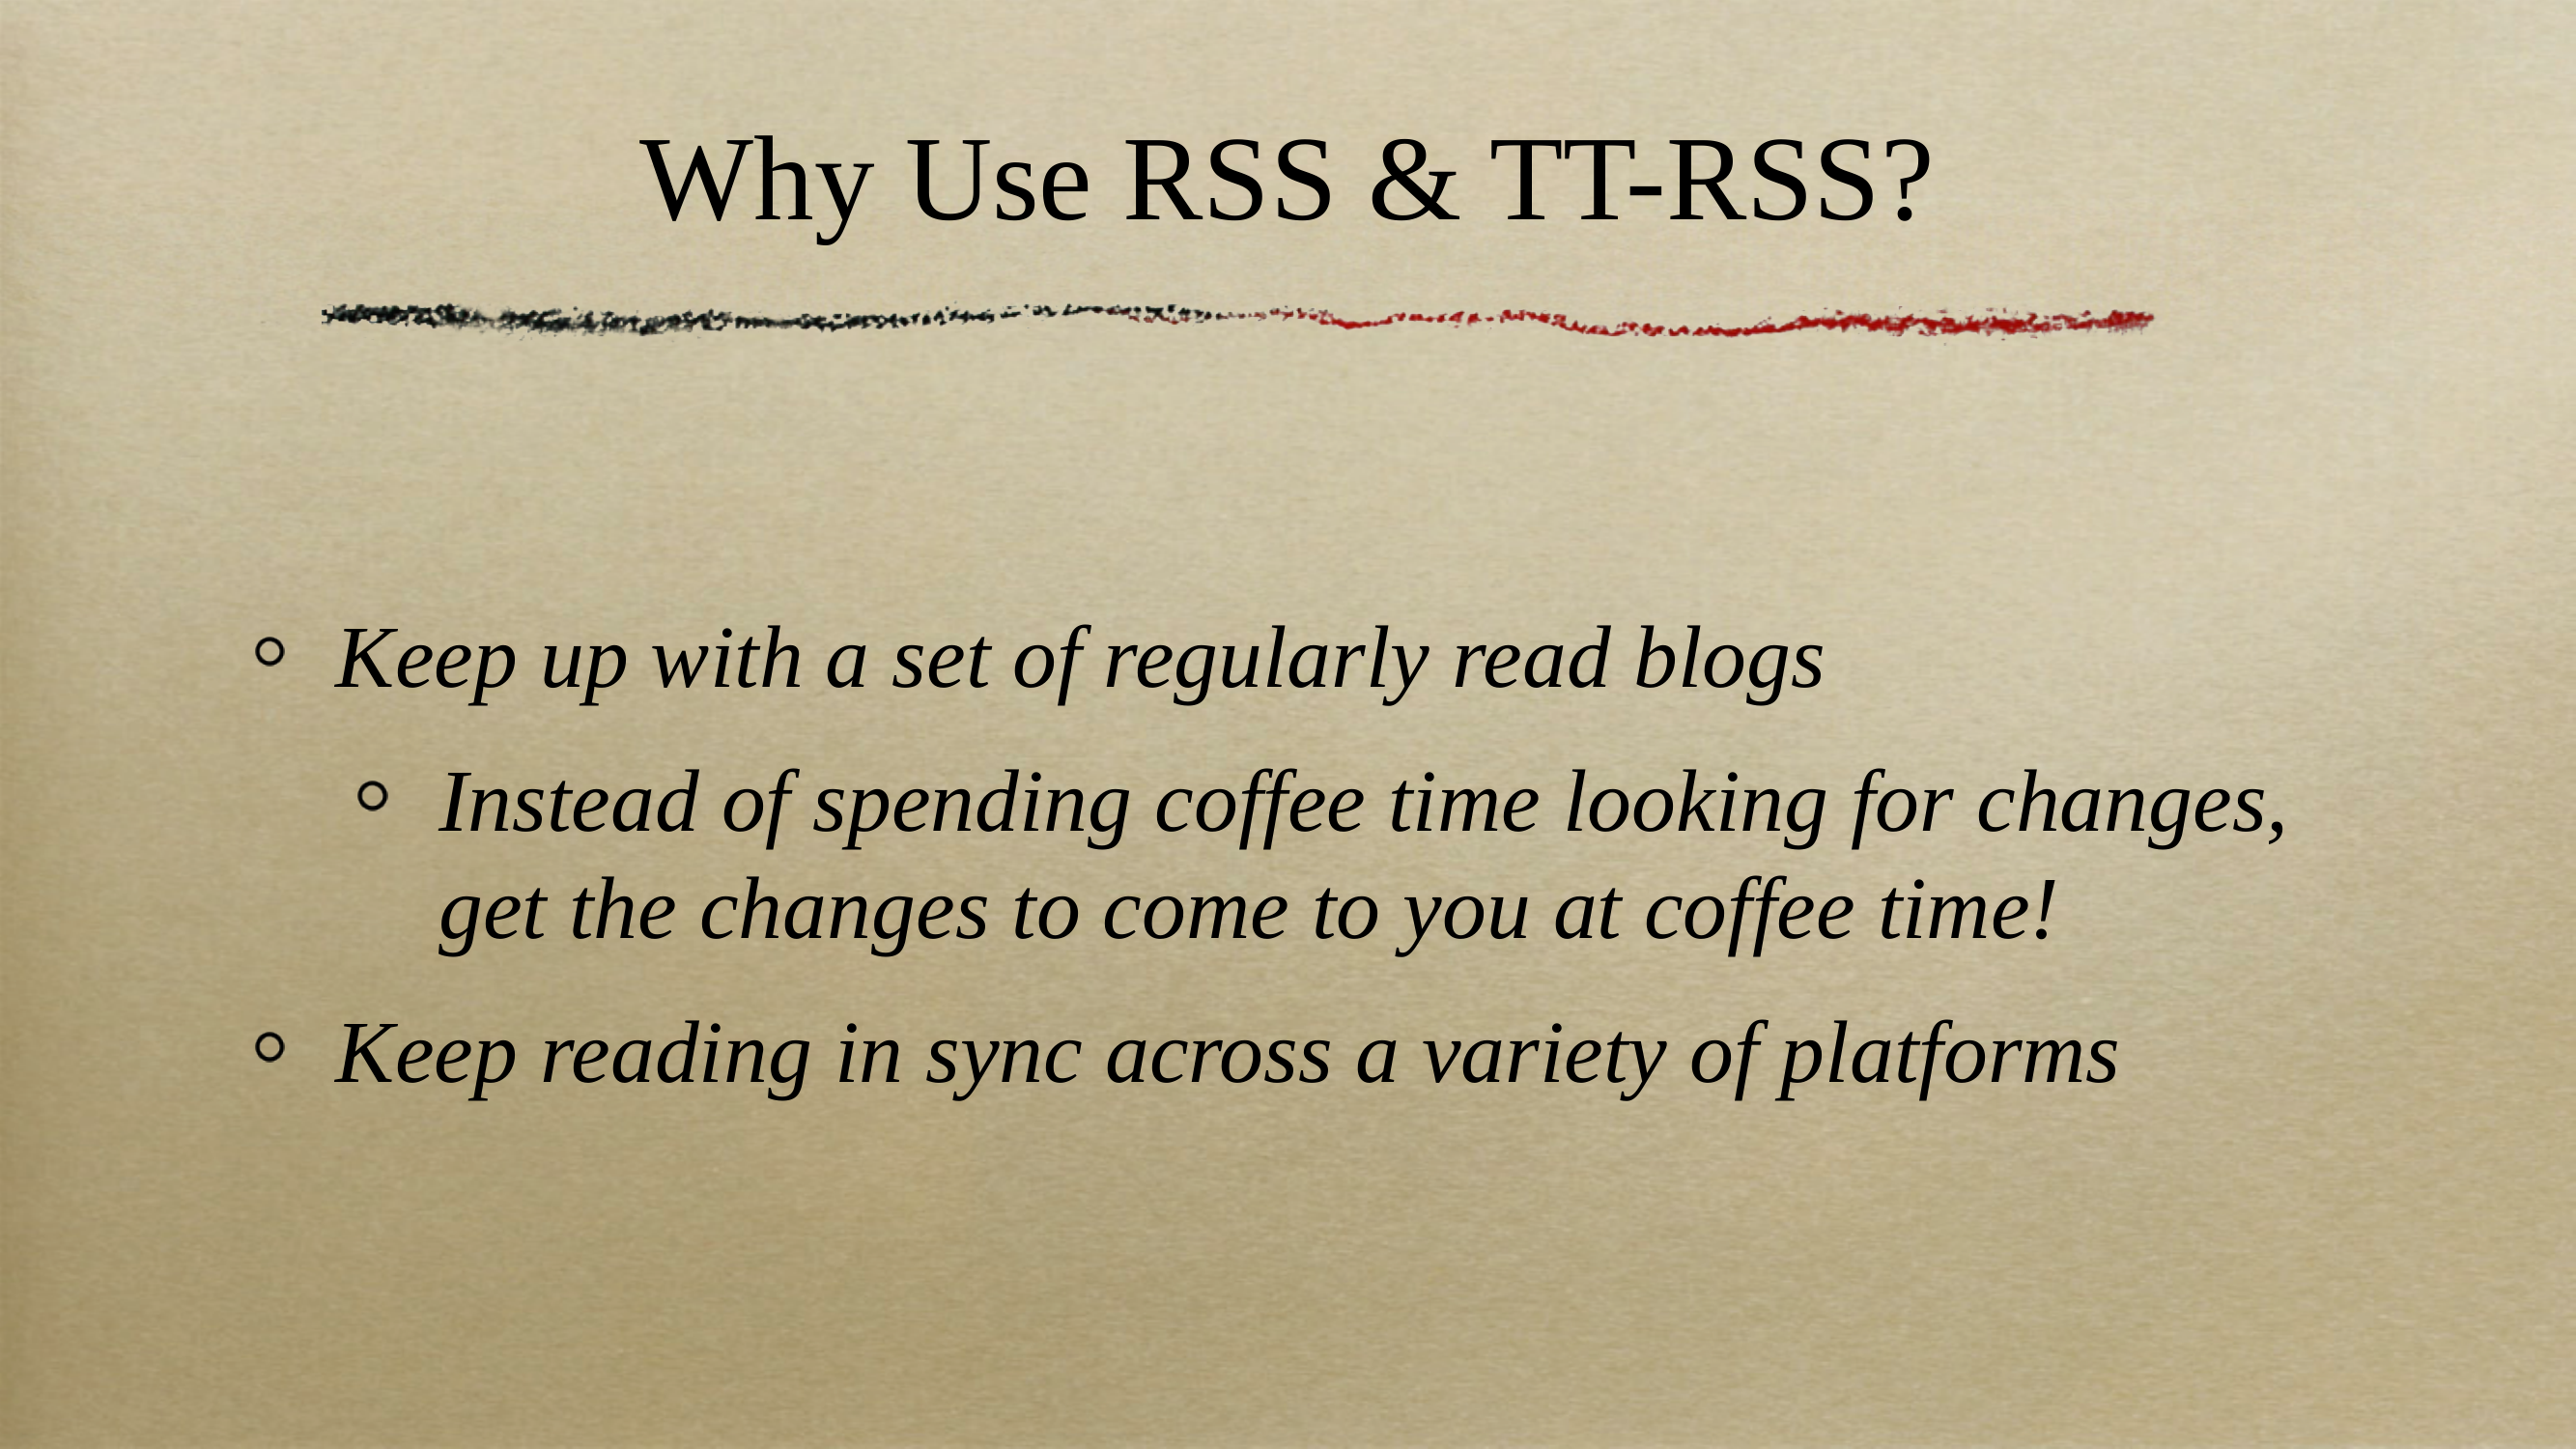

# Why Use RSS & TT-RSS?
Keep up with a set of regularly read blogs
Instead of spending coffee time looking for changes, get the changes to come to you at coffee time!
Keep reading in sync across a variety of platforms